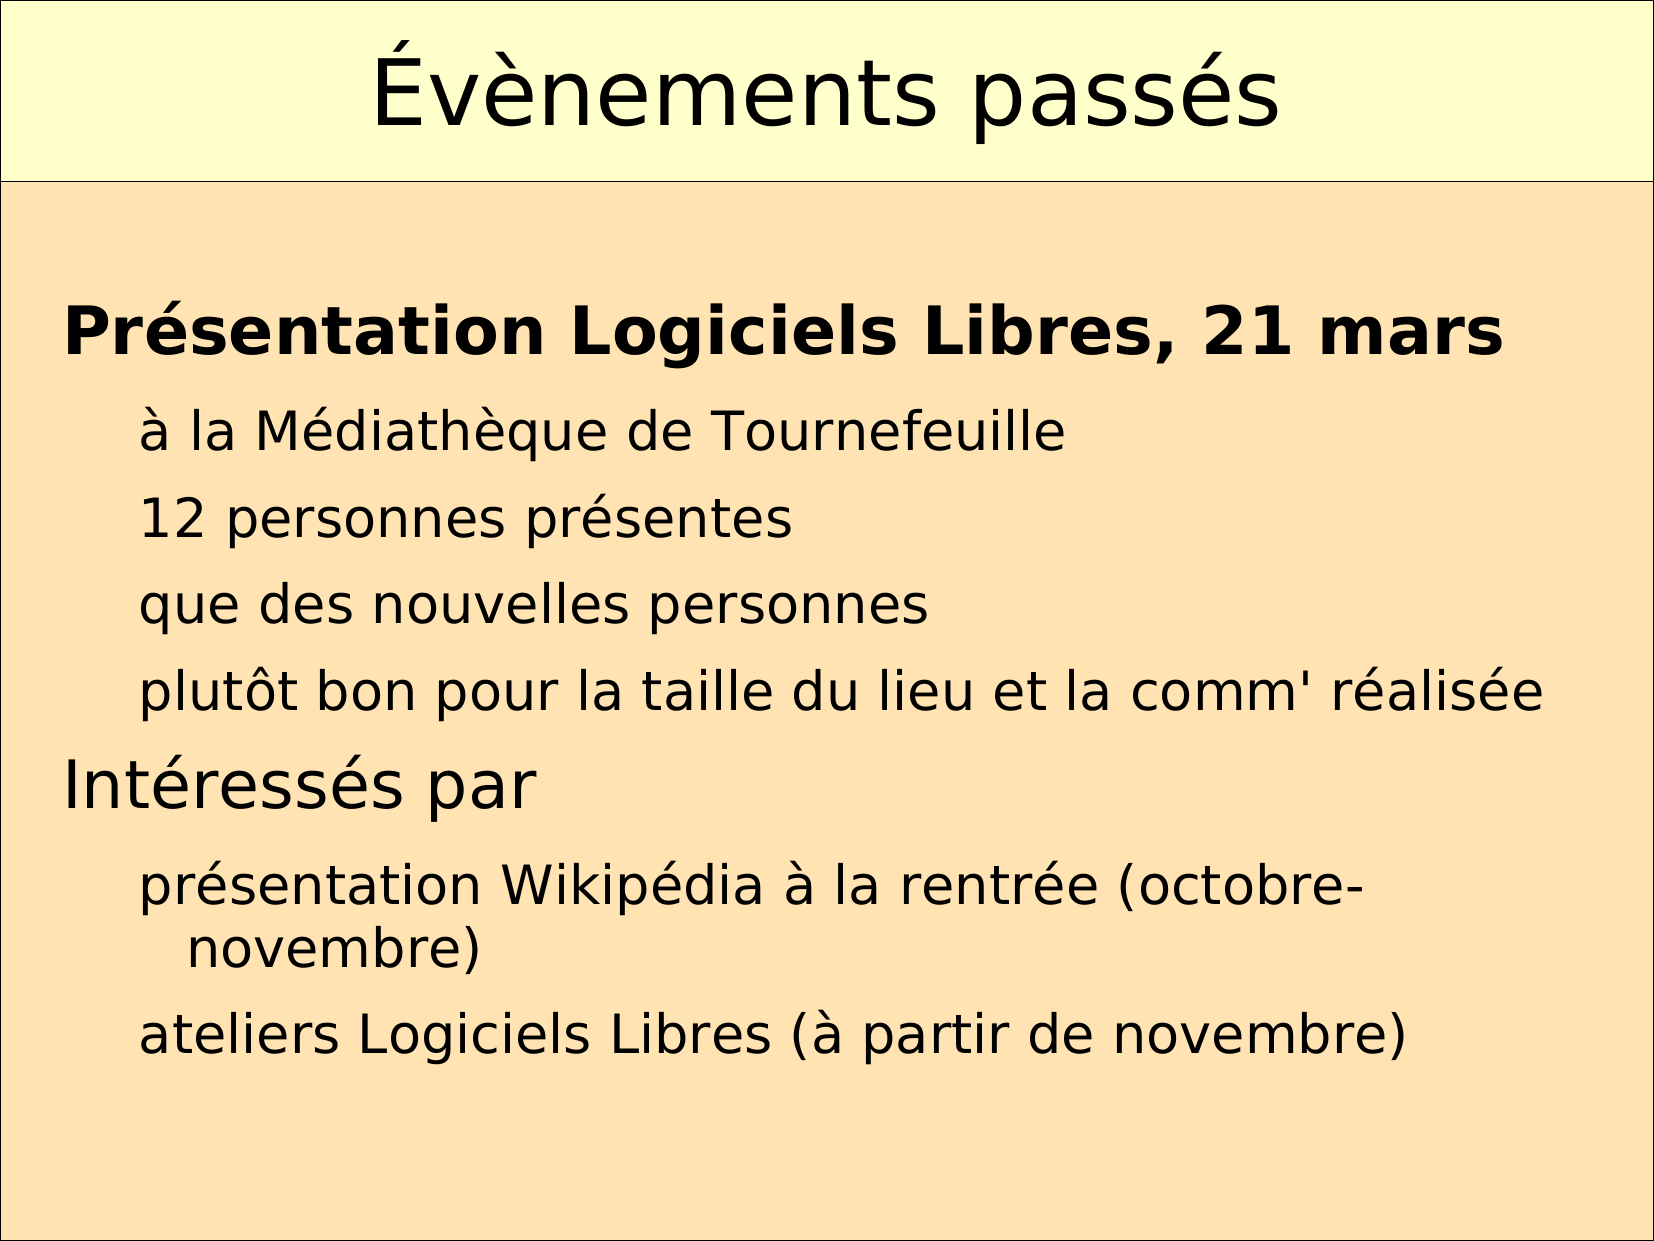

# Évènements passés
Présentation Logiciels Libres, 21 mars
à la Médiathèque de Tournefeuille
12 personnes présentes
que des nouvelles personnes
plutôt bon pour la taille du lieu et la comm' réalisée
Intéressés par
présentation Wikipédia à la rentrée (octobre-novembre)
ateliers Logiciels Libres (à partir de novembre)